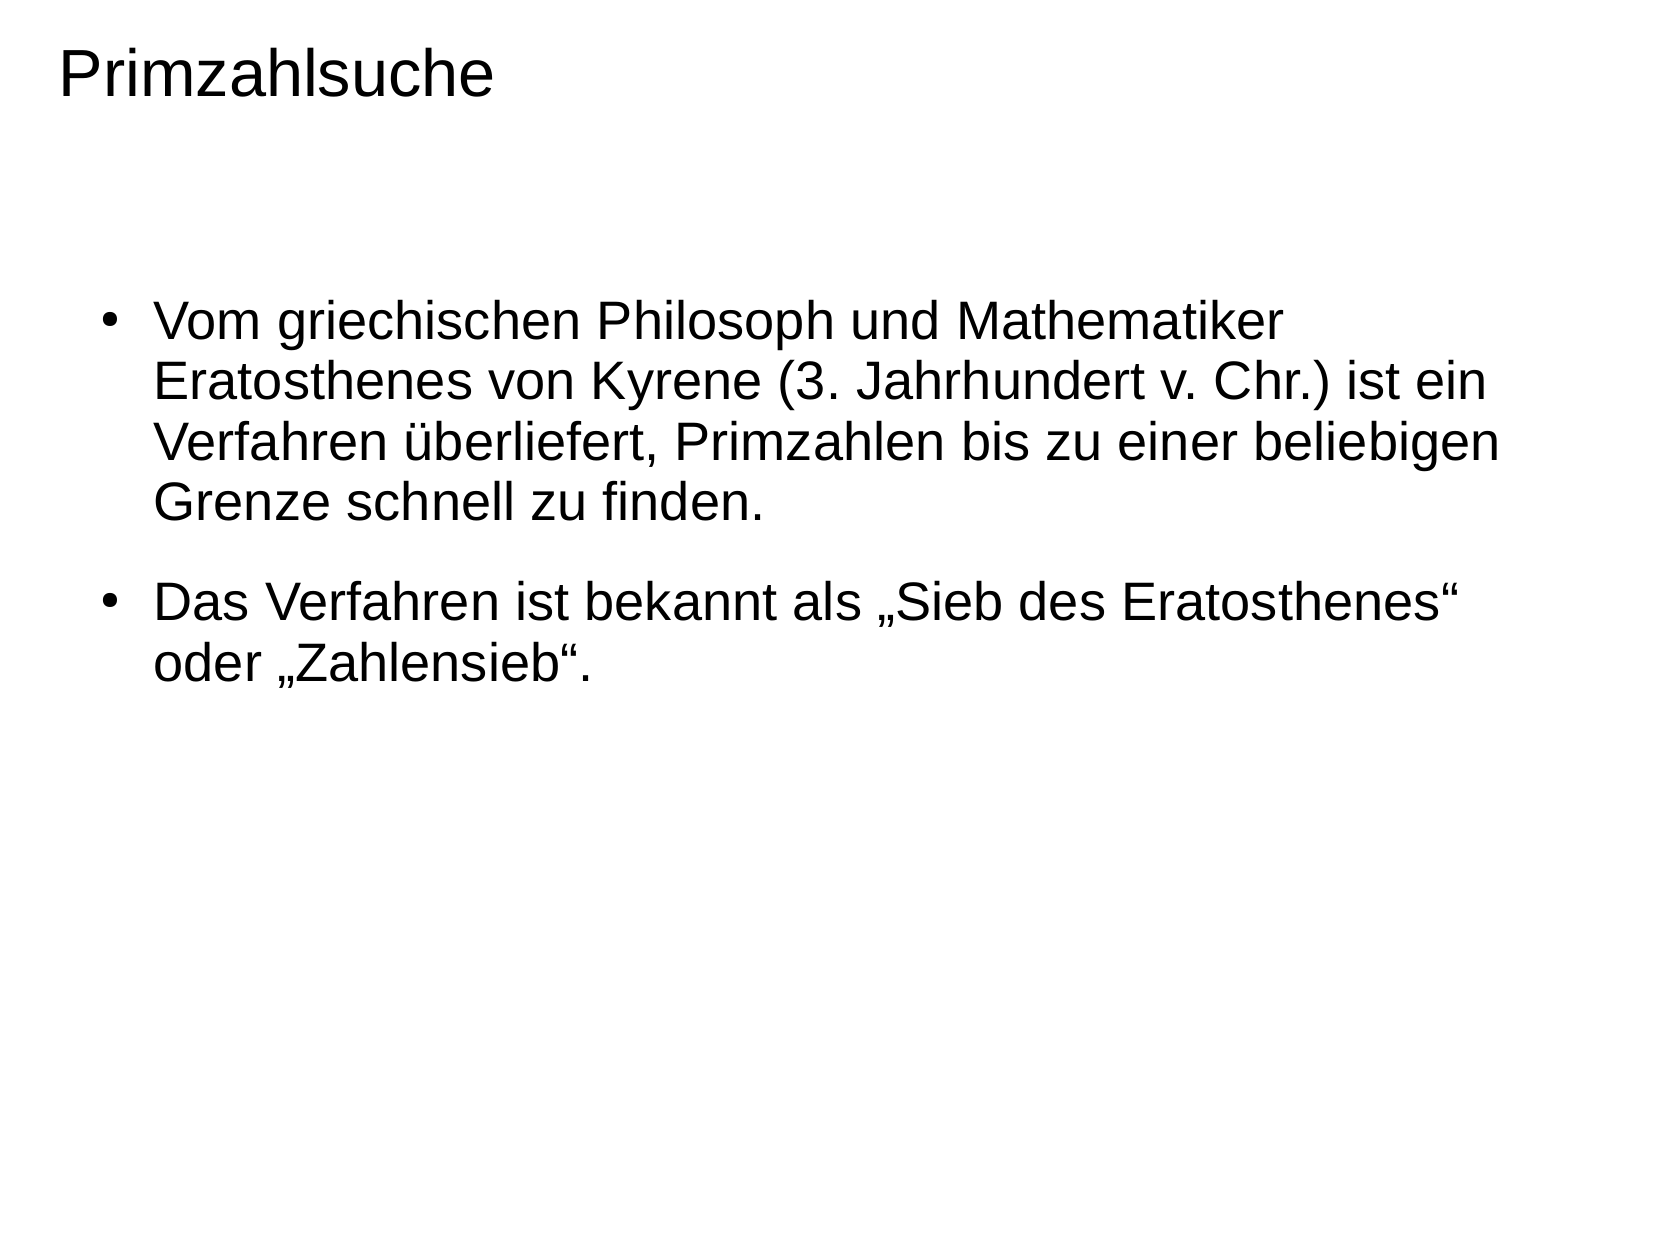

# Primzahlsuche
Vom griechischen Philosoph und Mathematiker Eratosthenes von Kyrene (3. Jahrhundert v. Chr.) ist ein Verfahren überliefert, Primzahlen bis zu einer beliebigen Grenze schnell zu finden.
Das Verfahren ist bekannt als „Sieb des Eratosthenes“ oder „Zahlensieb“.